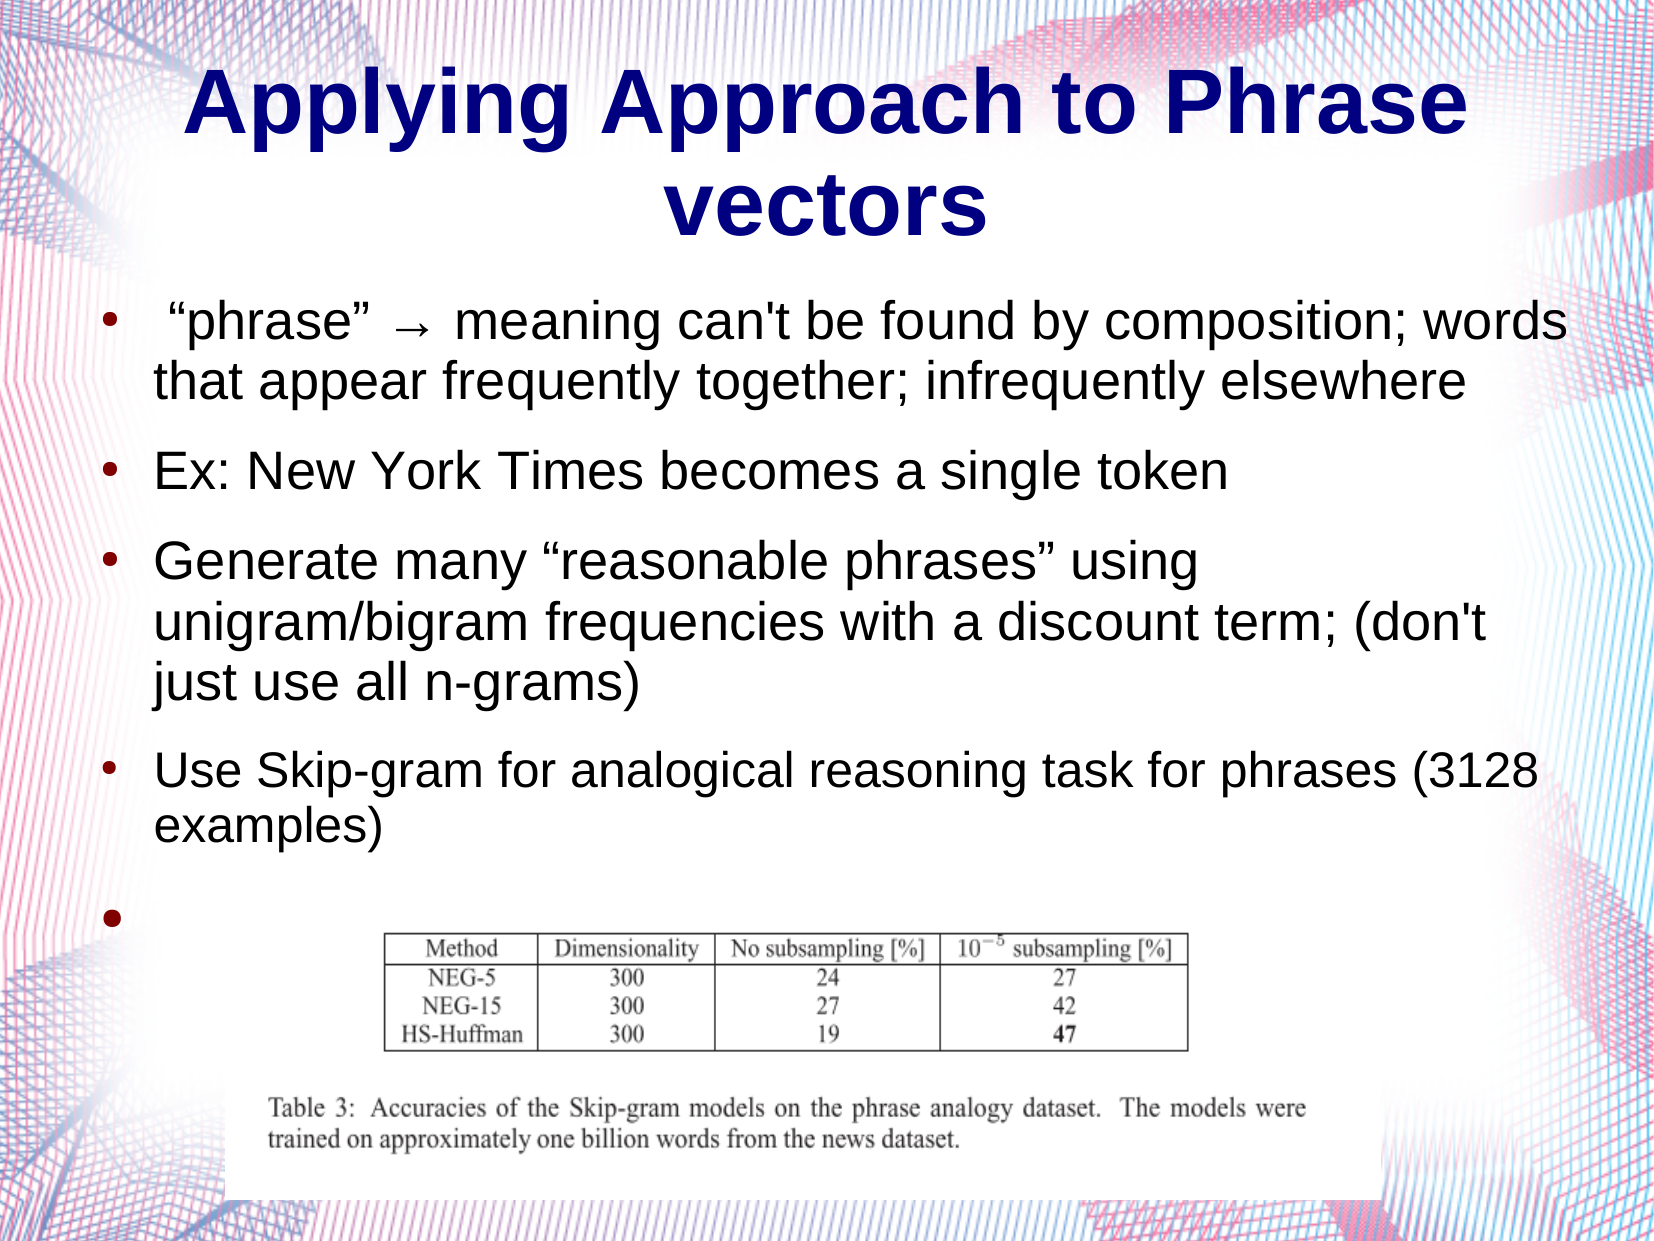

# Applying Approach to Phrase vectors
 “phrase” → meaning can't be found by composition; words that appear frequently together; infrequently elsewhere
Ex: New York Times becomes a single token
Generate many “reasonable phrases” using unigram/bigram frequencies with a discount term; (don't just use all n-grams)
Use Skip-gram for analogical reasoning task for phrases (3128 examples)